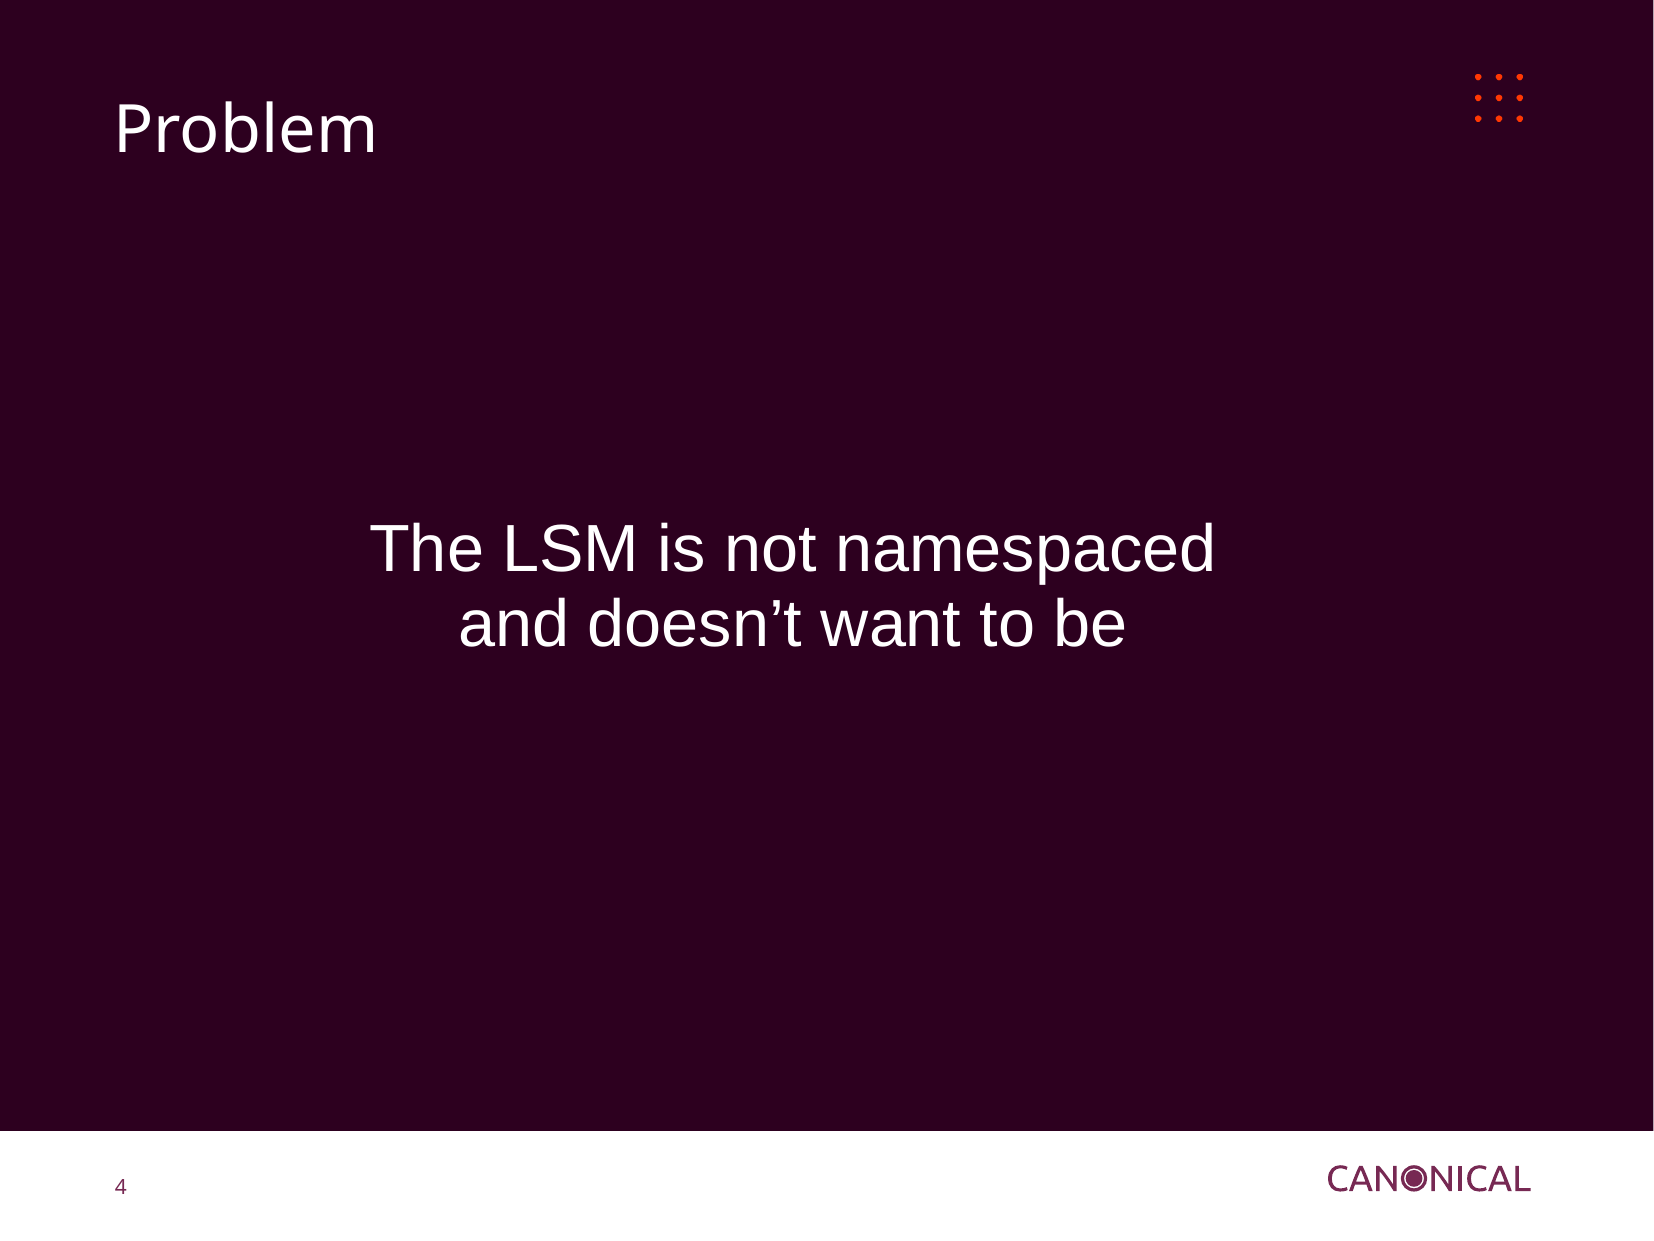

# Problem
The LSM is not namespaced
and doesn’t want to be